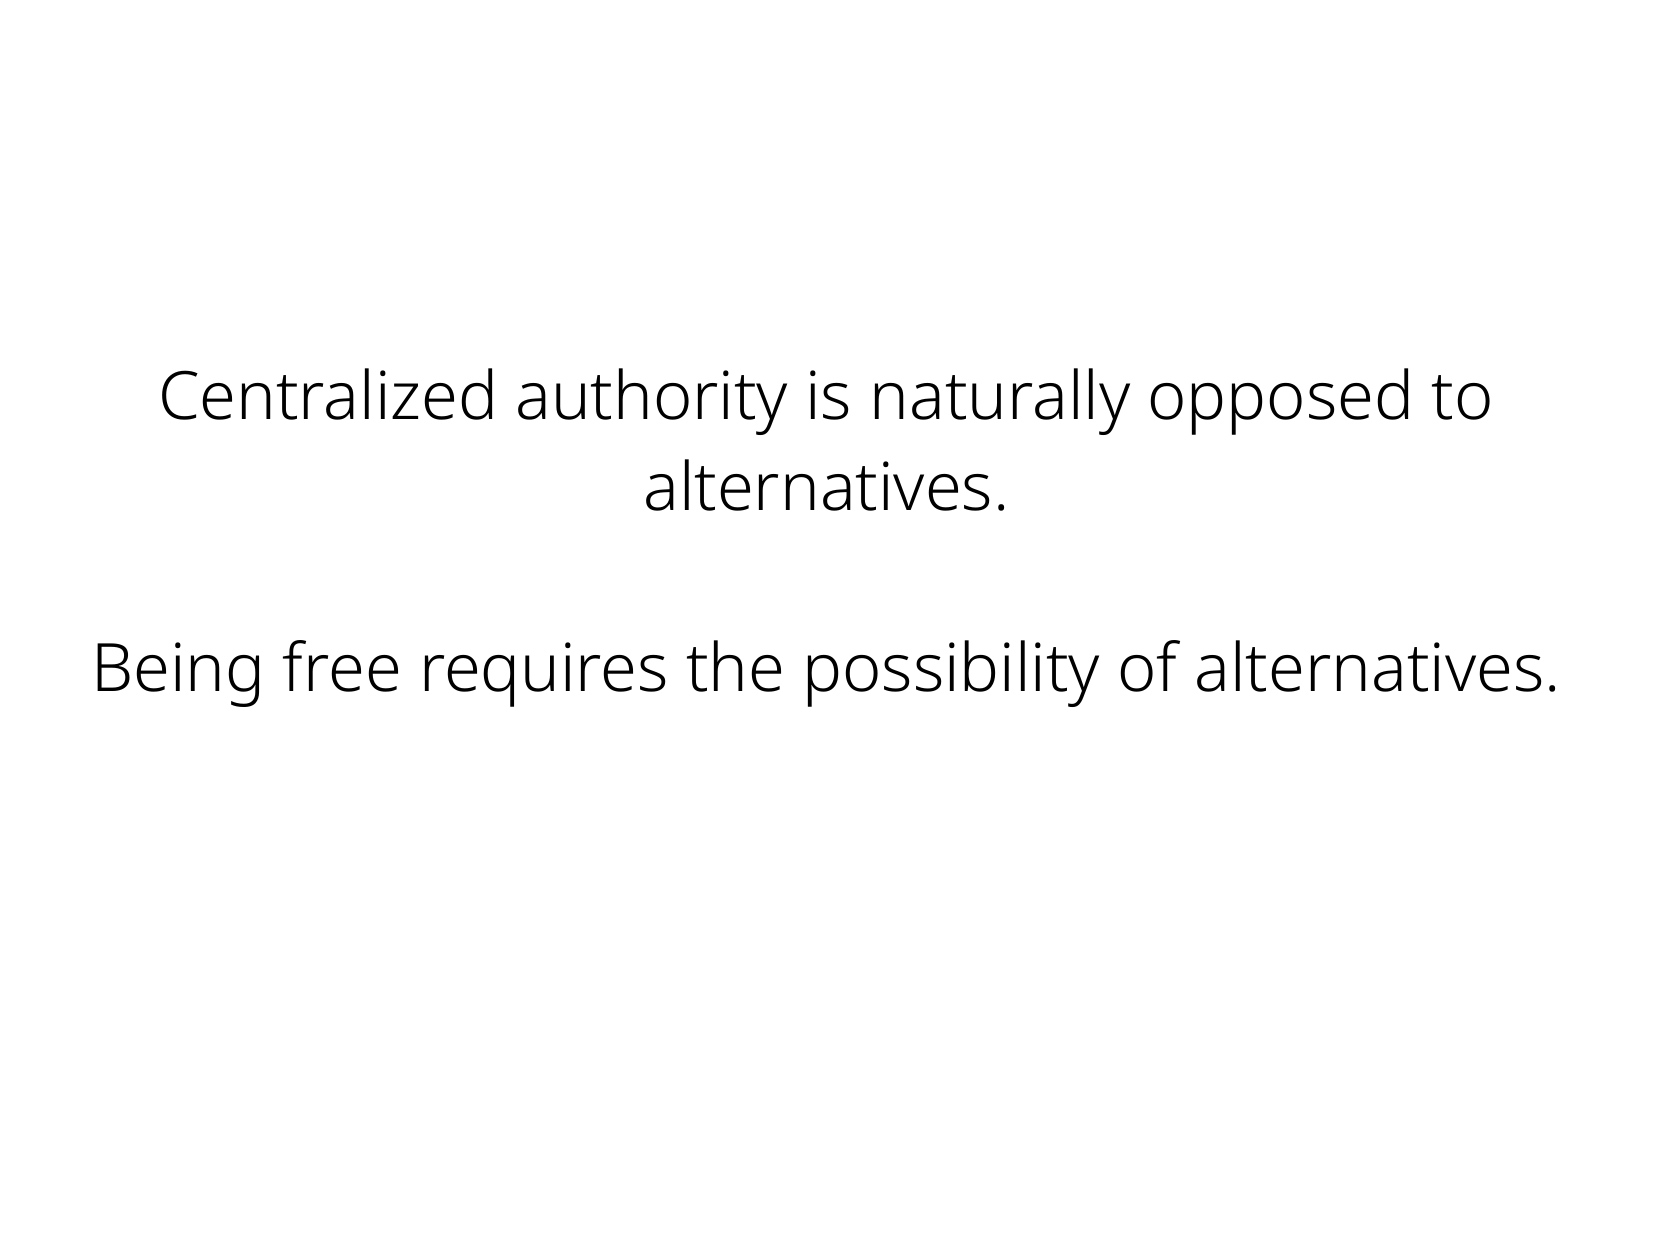

# Centralized authority is naturally opposed to alternatives.
Being free requires the possibility of alternatives.